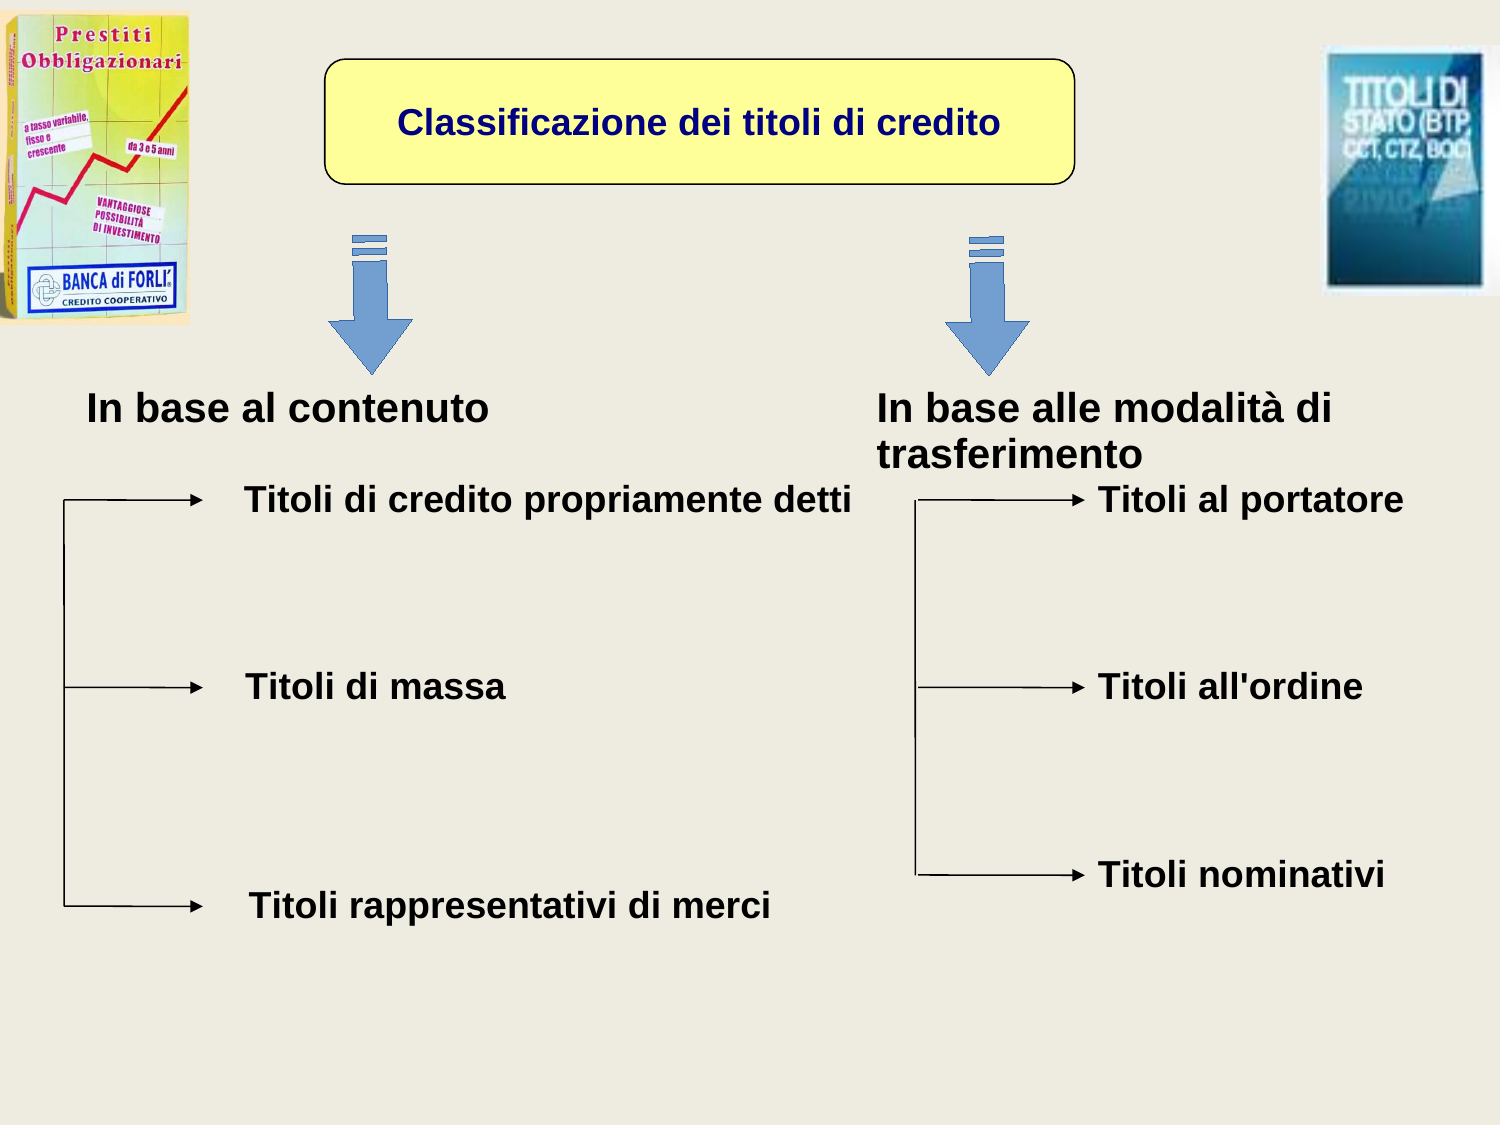

Classificazione dei titoli di credito
In base al contenuto
In base alle modalità di trasferimento
Titoli di credito propriamente detti
Titoli al portatore
Titoli di massa
Titoli all'ordine
Titoli nominativi
Titoli rappresentativi di merci